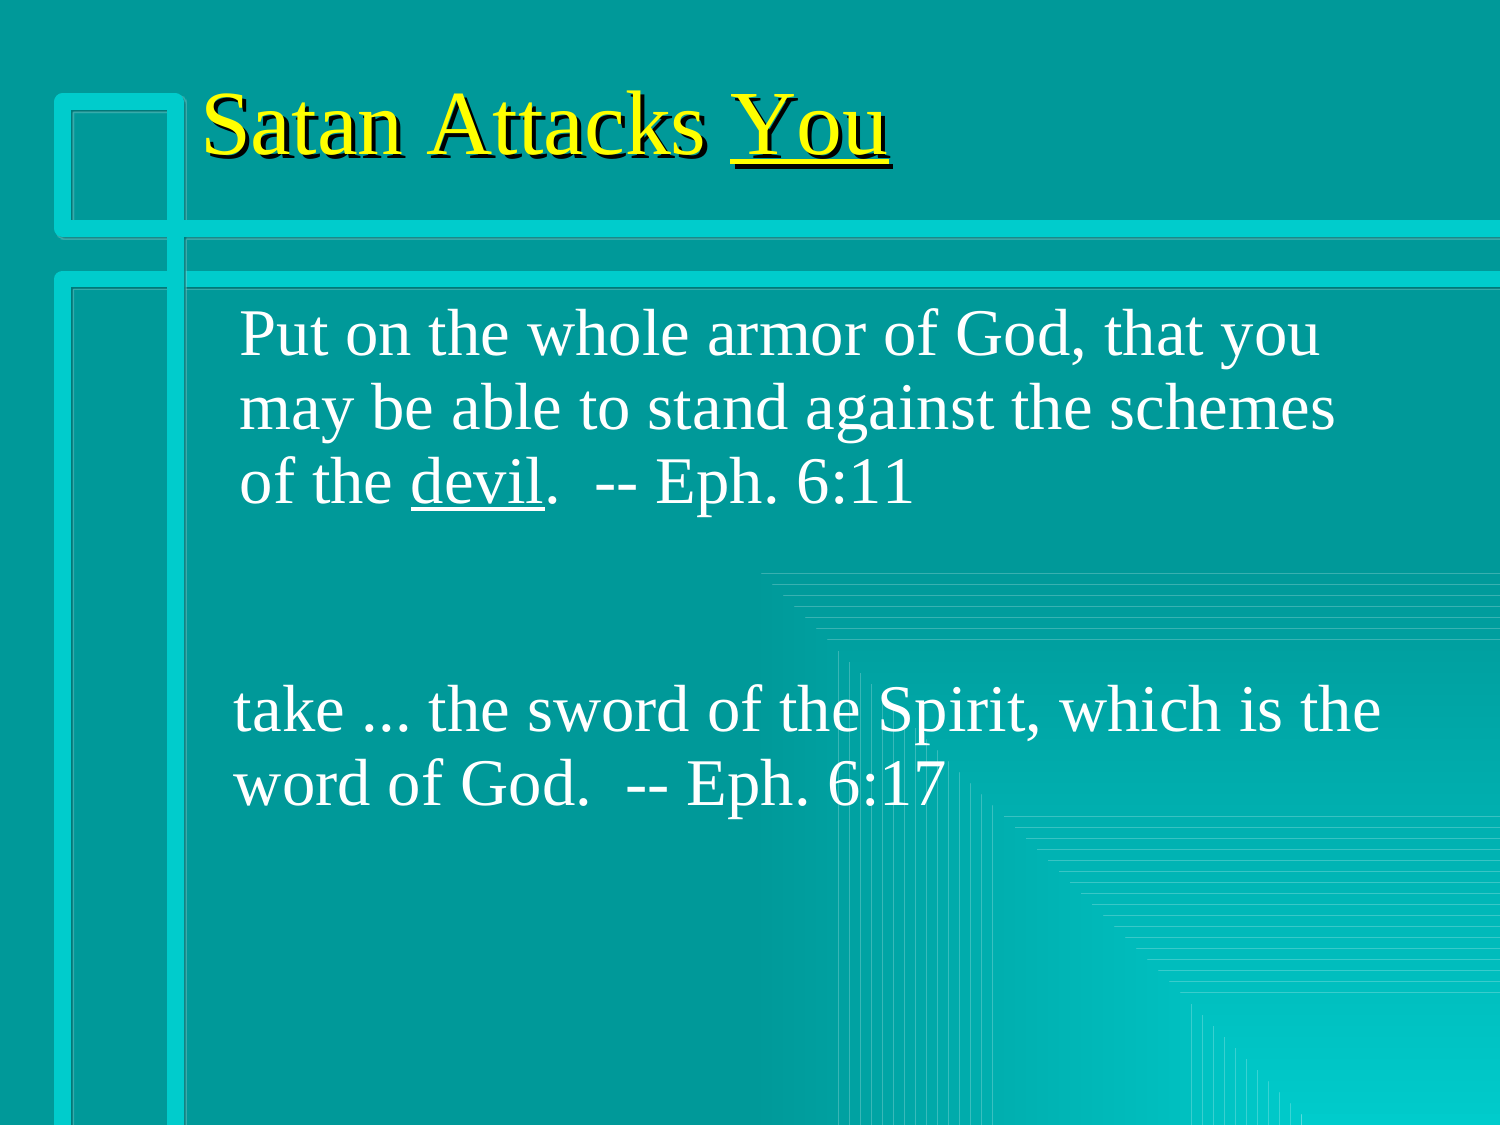

# Satan Attacks You
Put on the whole armor of God, that you may be able to stand against the schemes of the devil. -- Eph. 6:11
take ... the sword of the Spirit, which is the word of God. -- Eph. 6:17